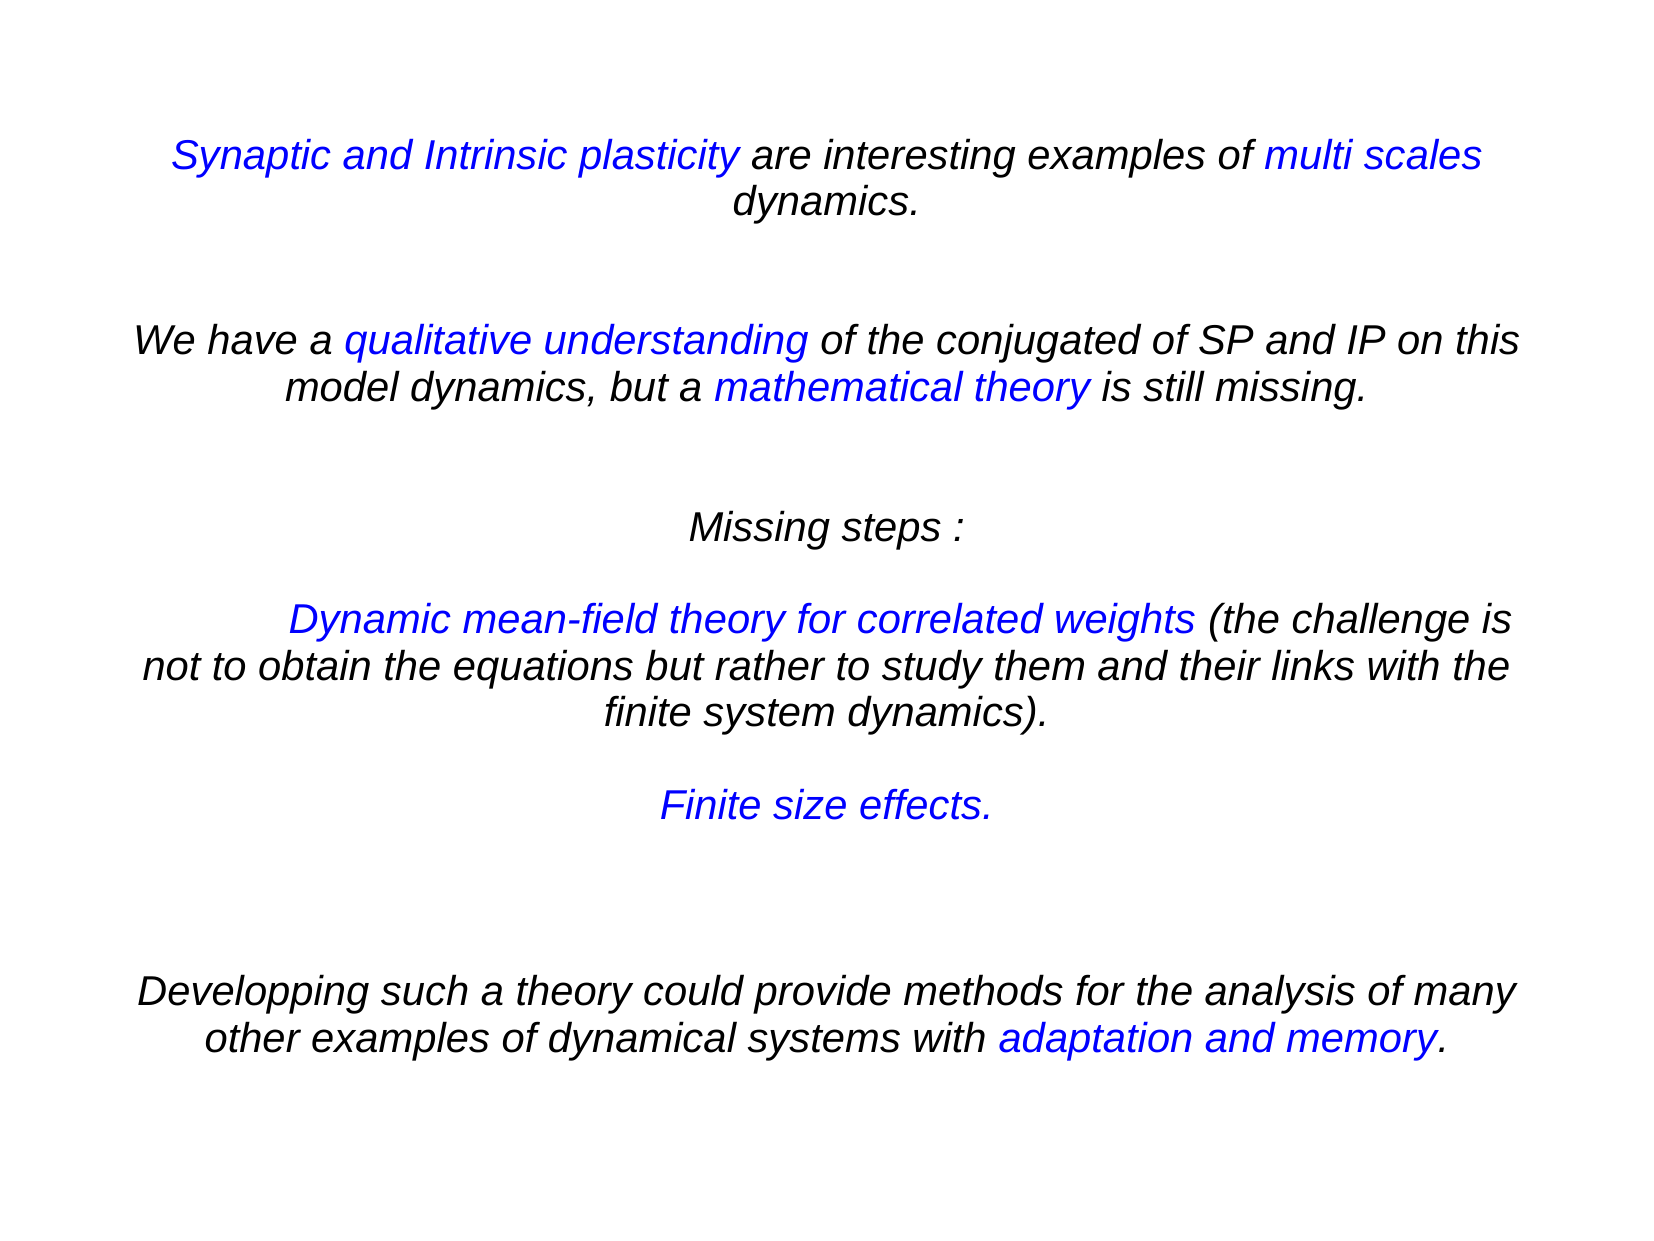

Synaptic and Intrinsic plasticity are interesting examples of multi scales dynamics.
We have a qualitative understanding of the conjugated of SP and IP on this model dynamics, but a mathematical theory is still missing.
Missing steps :
		Dynamic mean-field theory for correlated weights (the challenge is not to obtain the equations but rather to study them and their links with the finite system dynamics).
Finite size effects.
Developping such a theory could provide methods for the analysis of many other examples of dynamical systems with adaptation and memory.